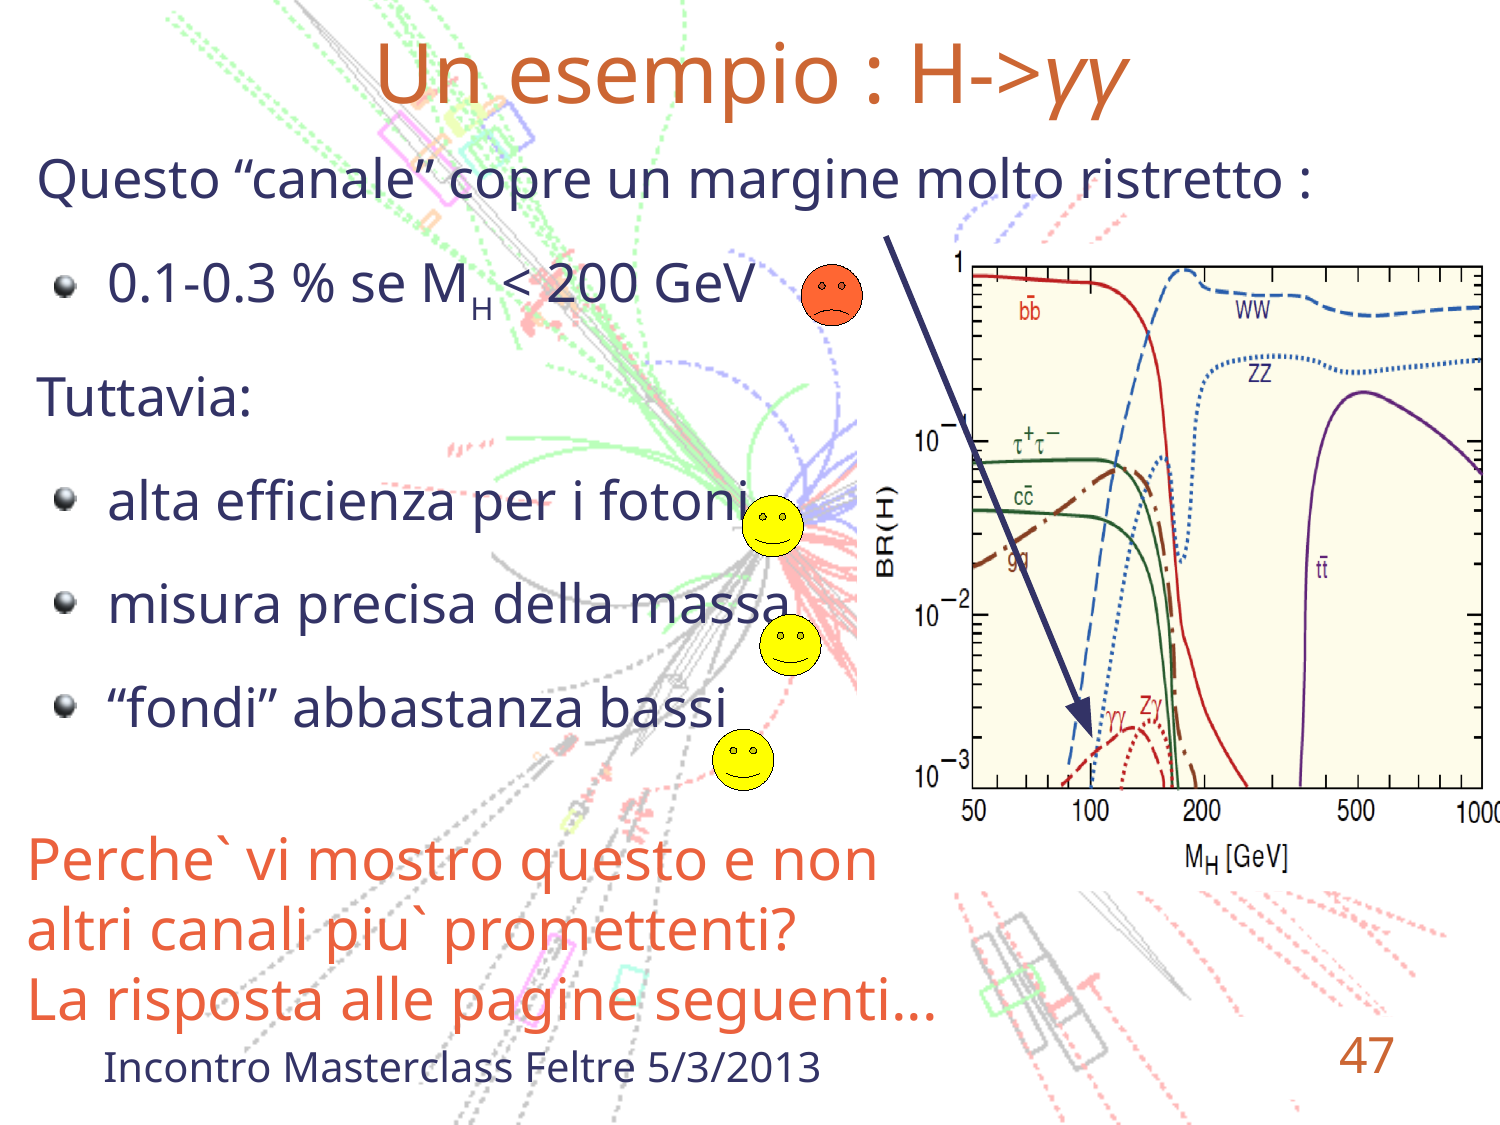

# Un esempio : H->γγ
Questo “canale” copre un margine molto ristretto :
0.1-0.3 % se MH < 200 GeV
Tuttavia:
alta efficienza per i fotoni
misura precisa della massa
“fondi” abbastanza bassi
Perche` vi mostro questo e non altri canali piu` promettenti?
La risposta alle pagine seguenti...
47